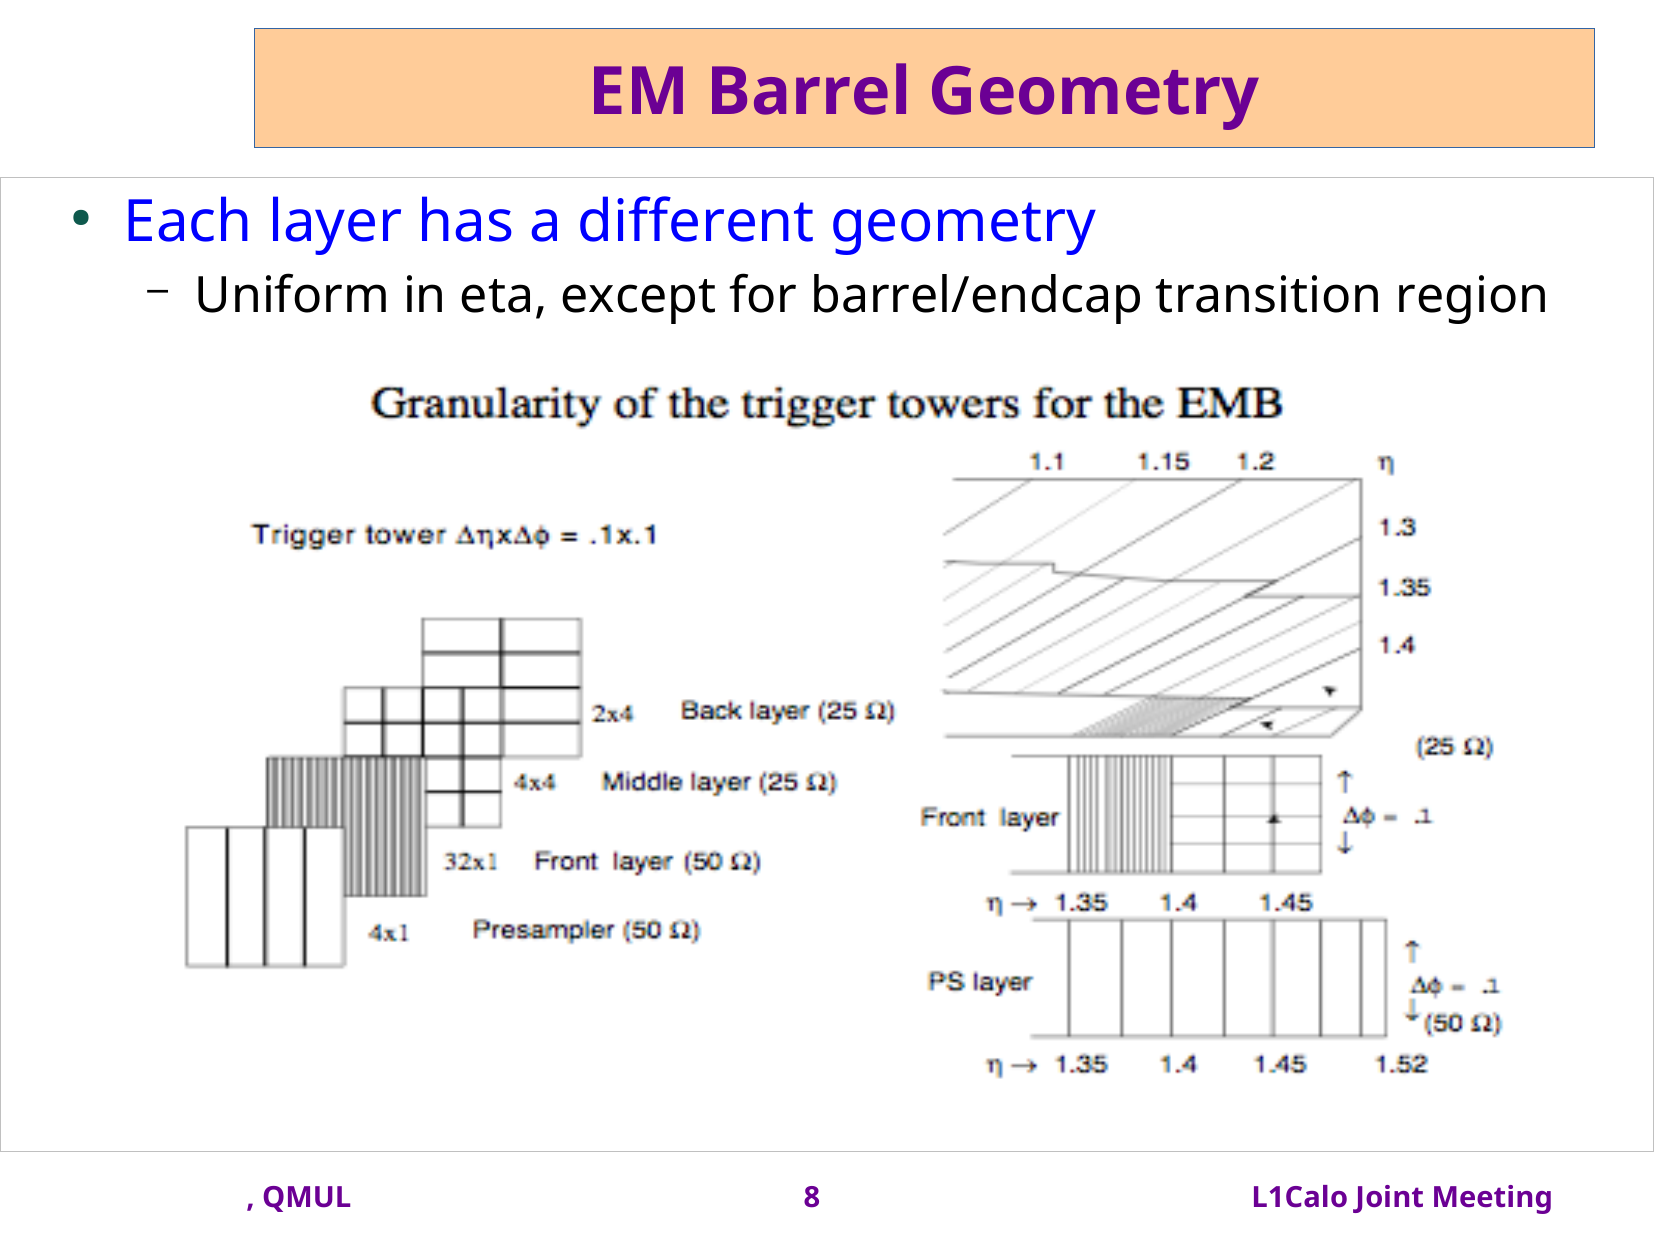

# EM Barrel Geometry
Each layer has a different geometry
Uniform in eta, except for barrel/endcap transition region